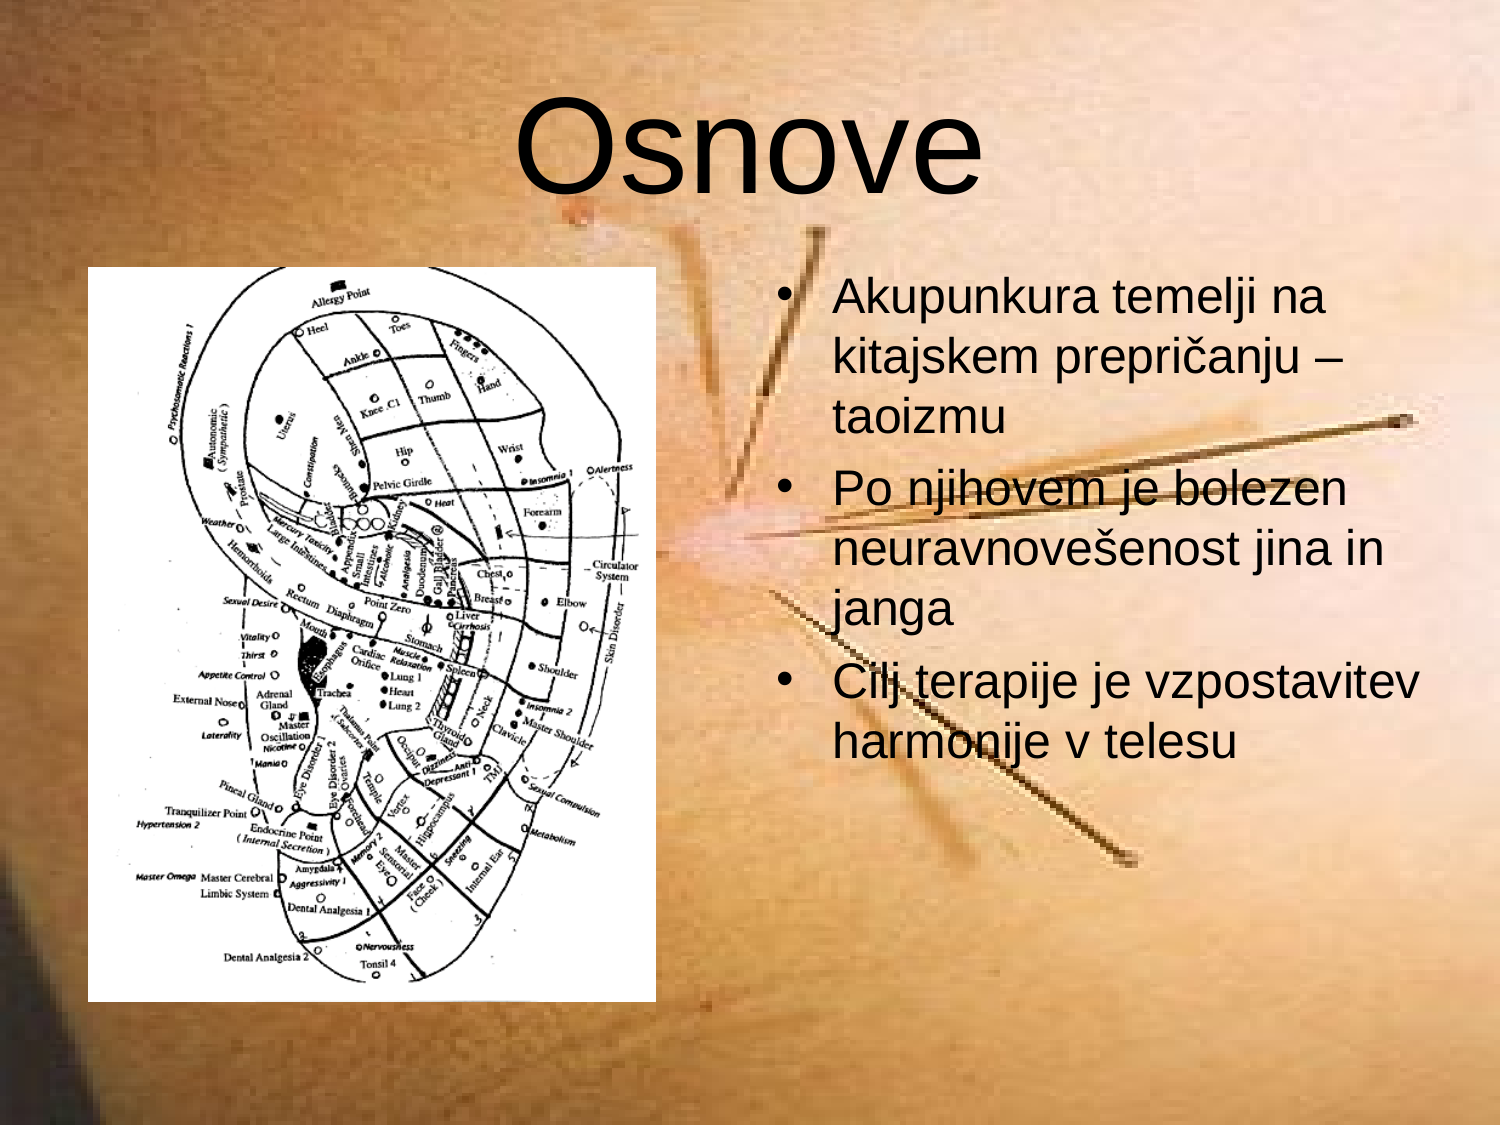

# Osnove
Akupunkura temelji na kitajskem prepričanju – taoizmu
Po njihovem je bolezen neuravnovešenost jina in janga
Cilj terapije je vzpostavitev harmonije v telesu